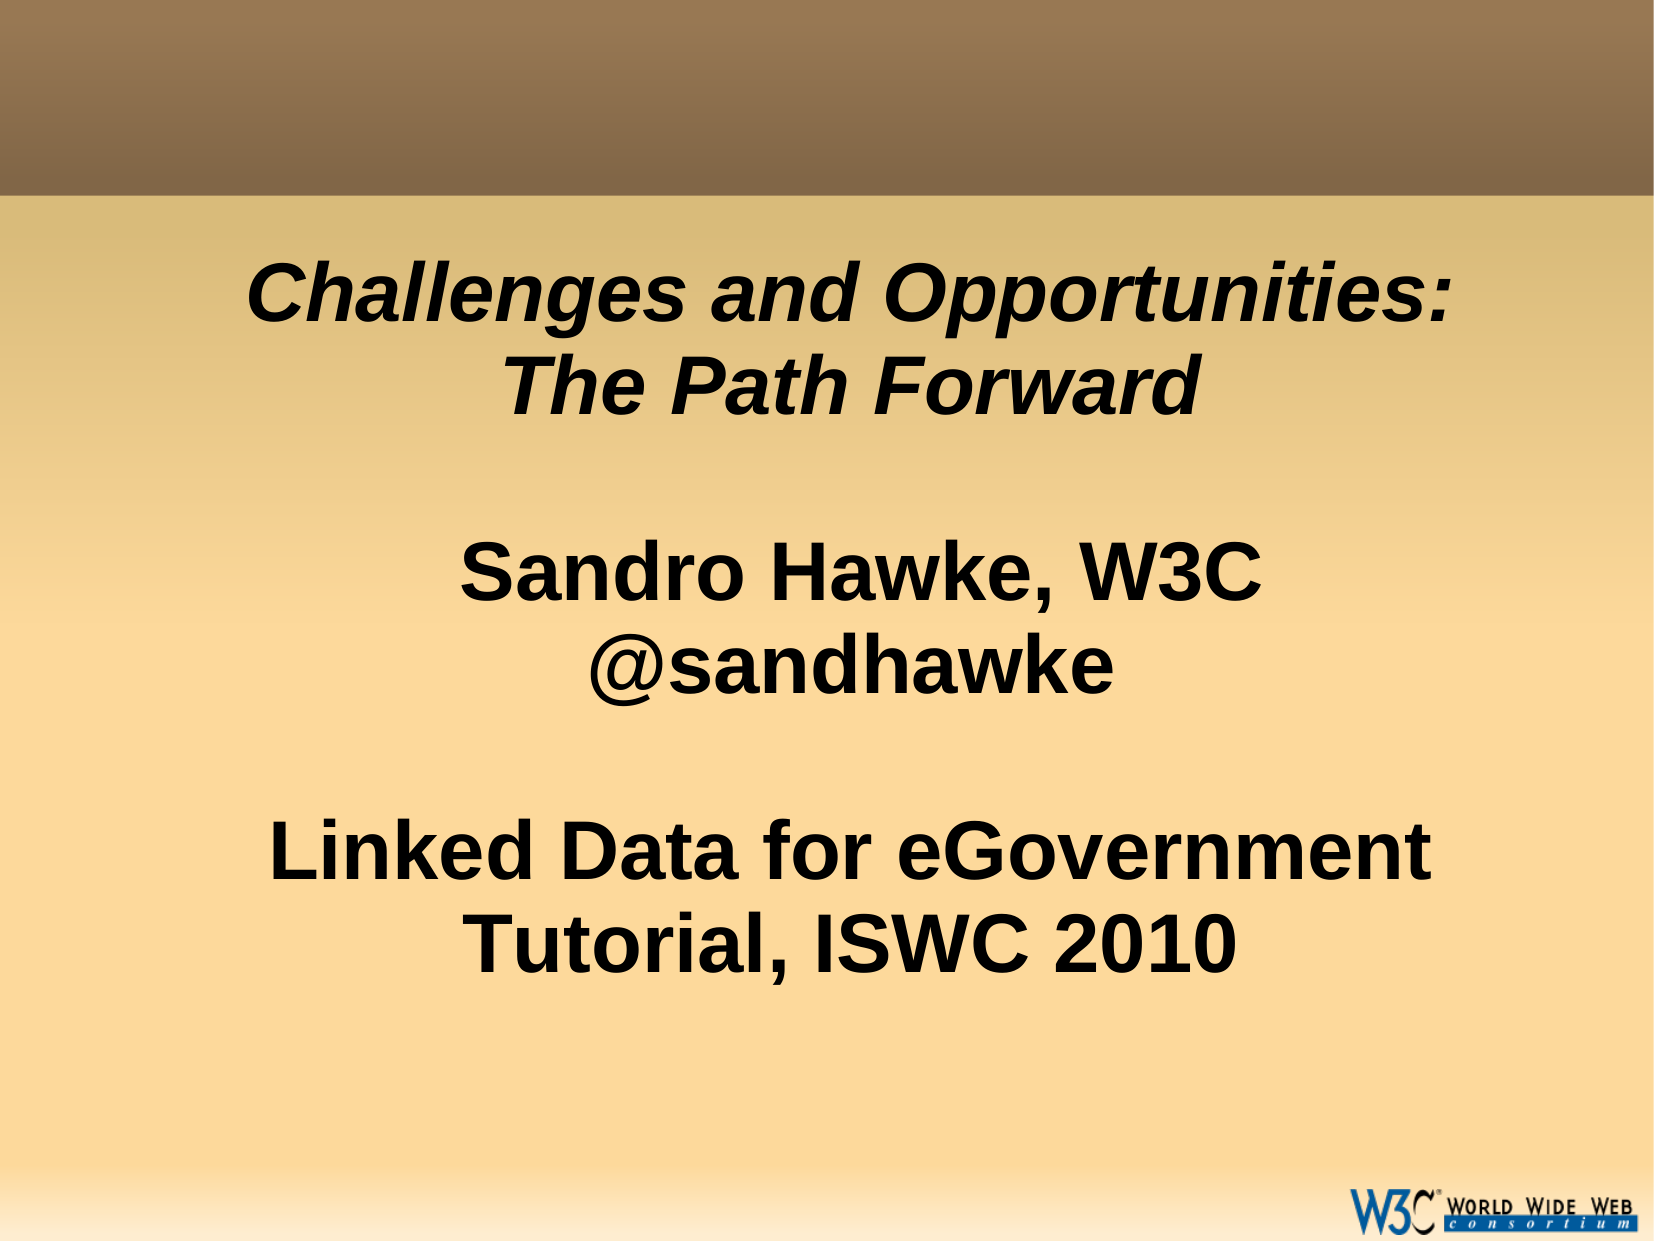

# Challenges and Opportunities: The Path Forward Sandro Hawke, W3C @sandhawke Linked Data for eGovernment Tutorial, ISWC 2010